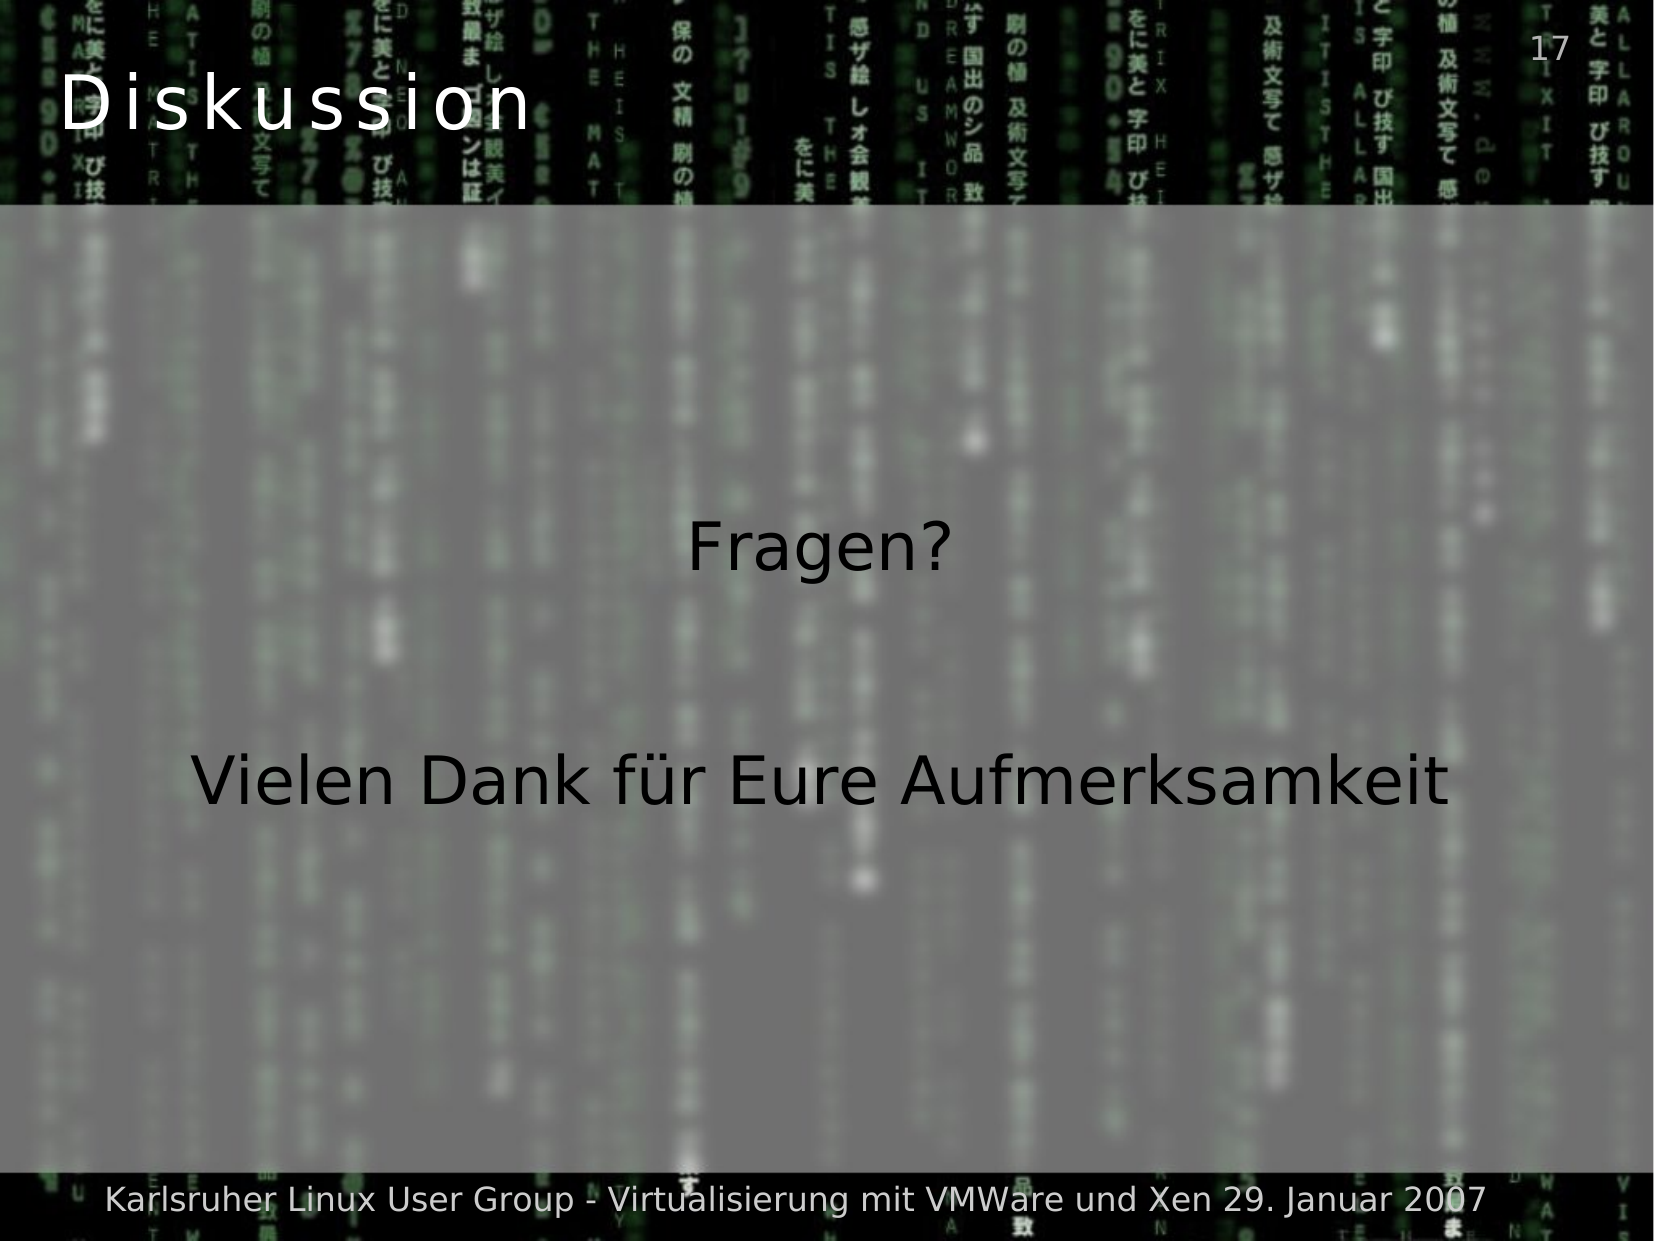

# Diskussion
17
Fragen?
Vielen Dank für Eure Aufmerksamkeit